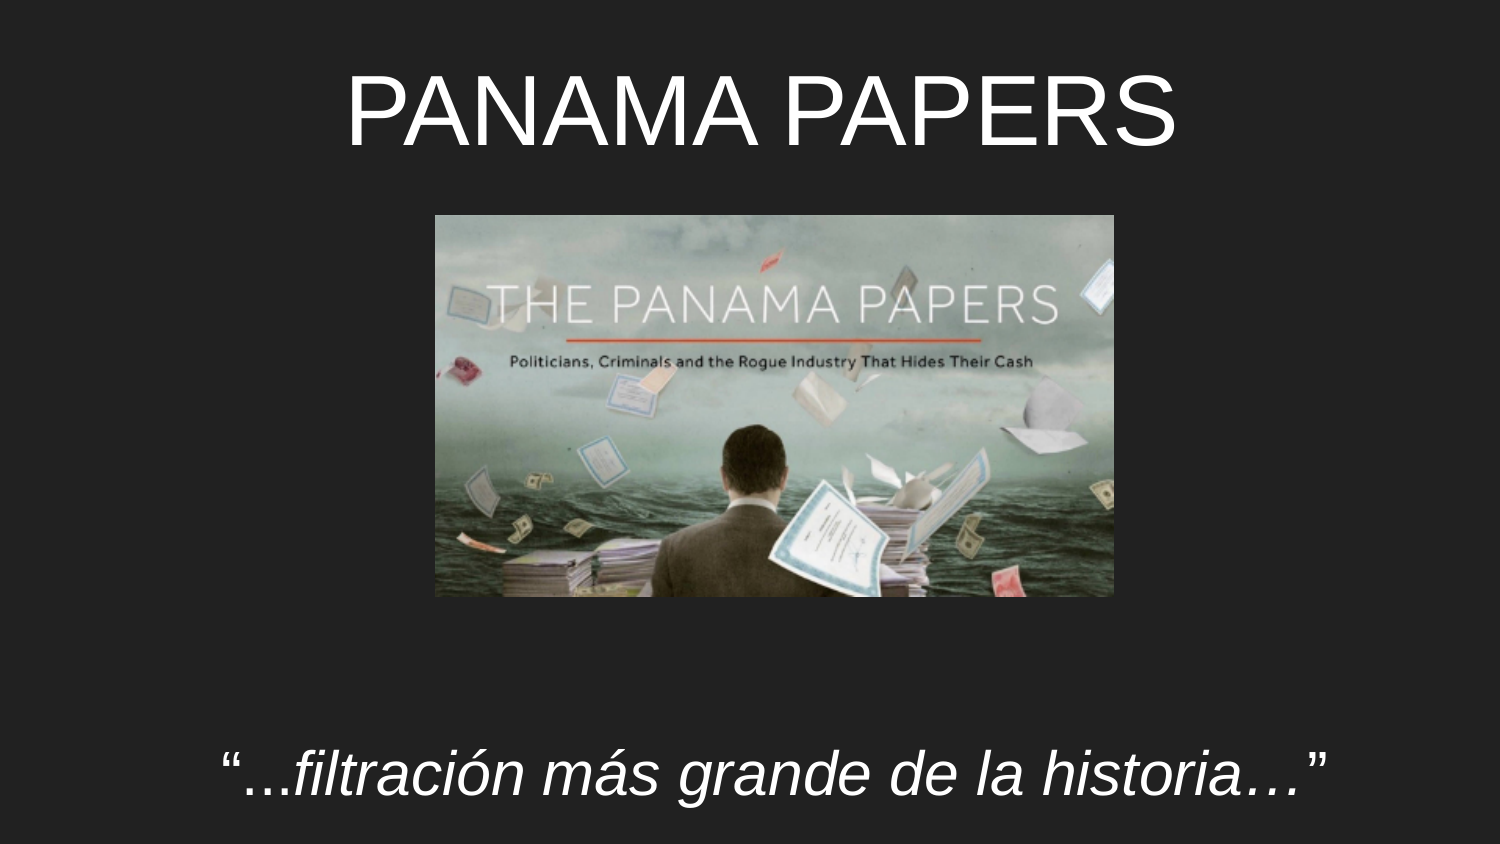

# PANAMA PAPERS
“...filtración más grande de la historia…”